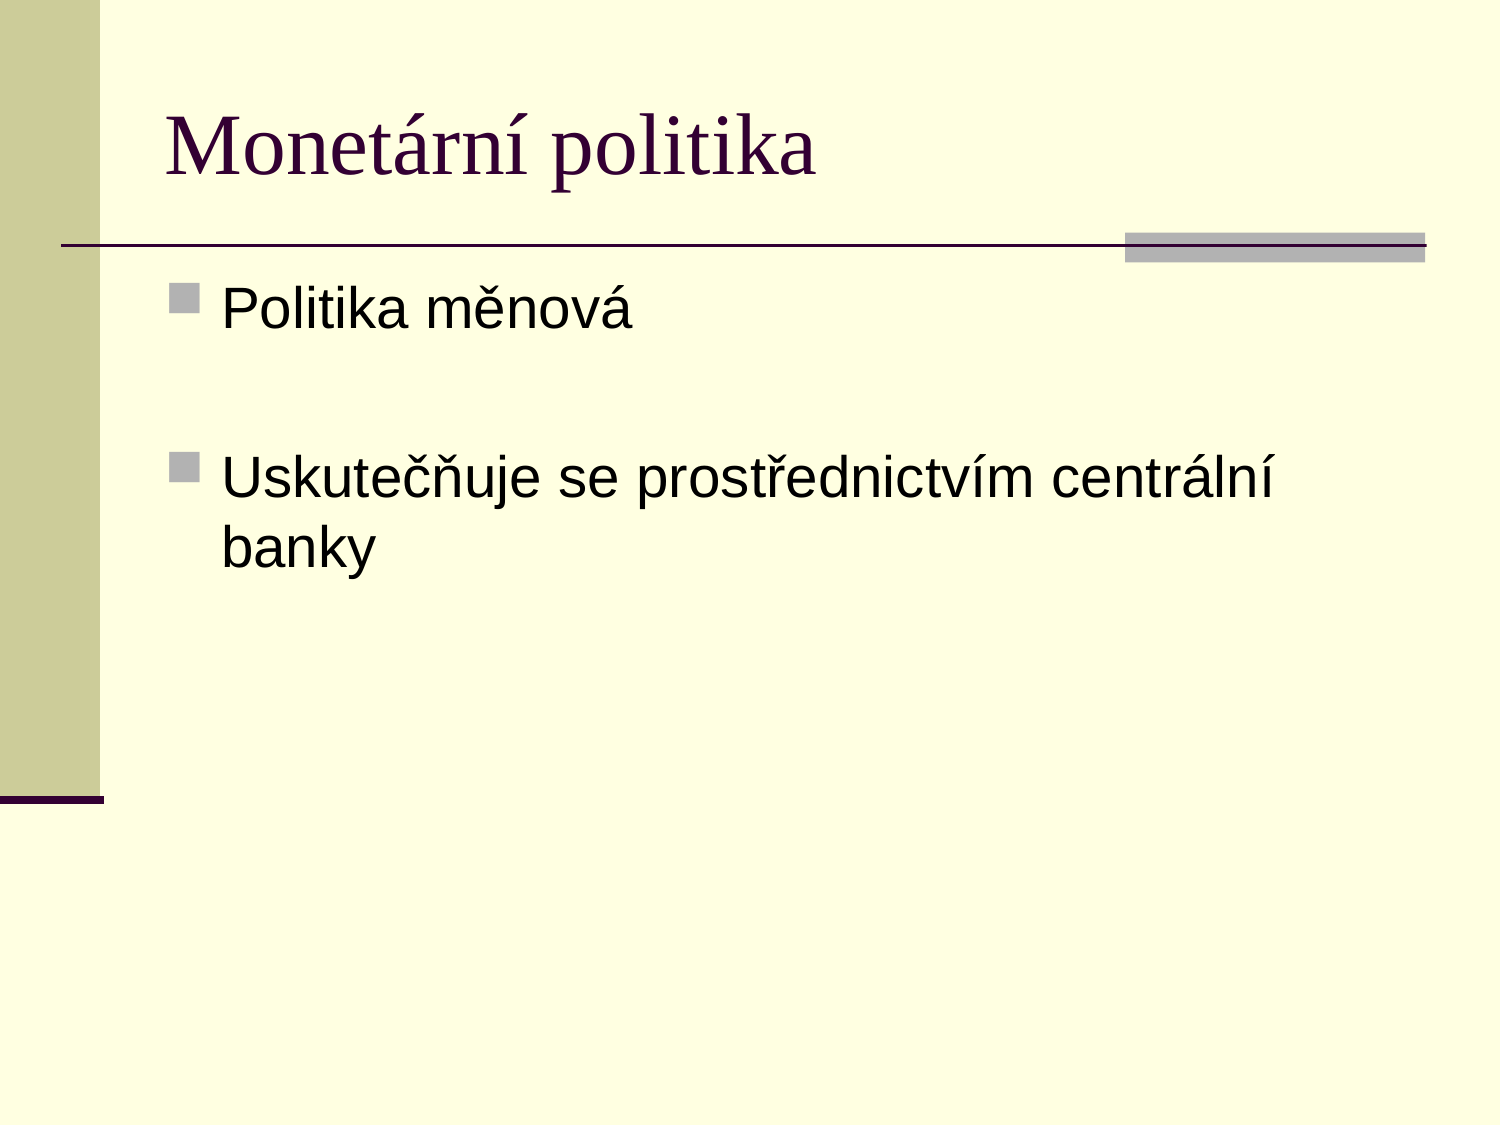

# Monetární politika
Politika měnová
Uskutečňuje se prostřednictvím centrální banky